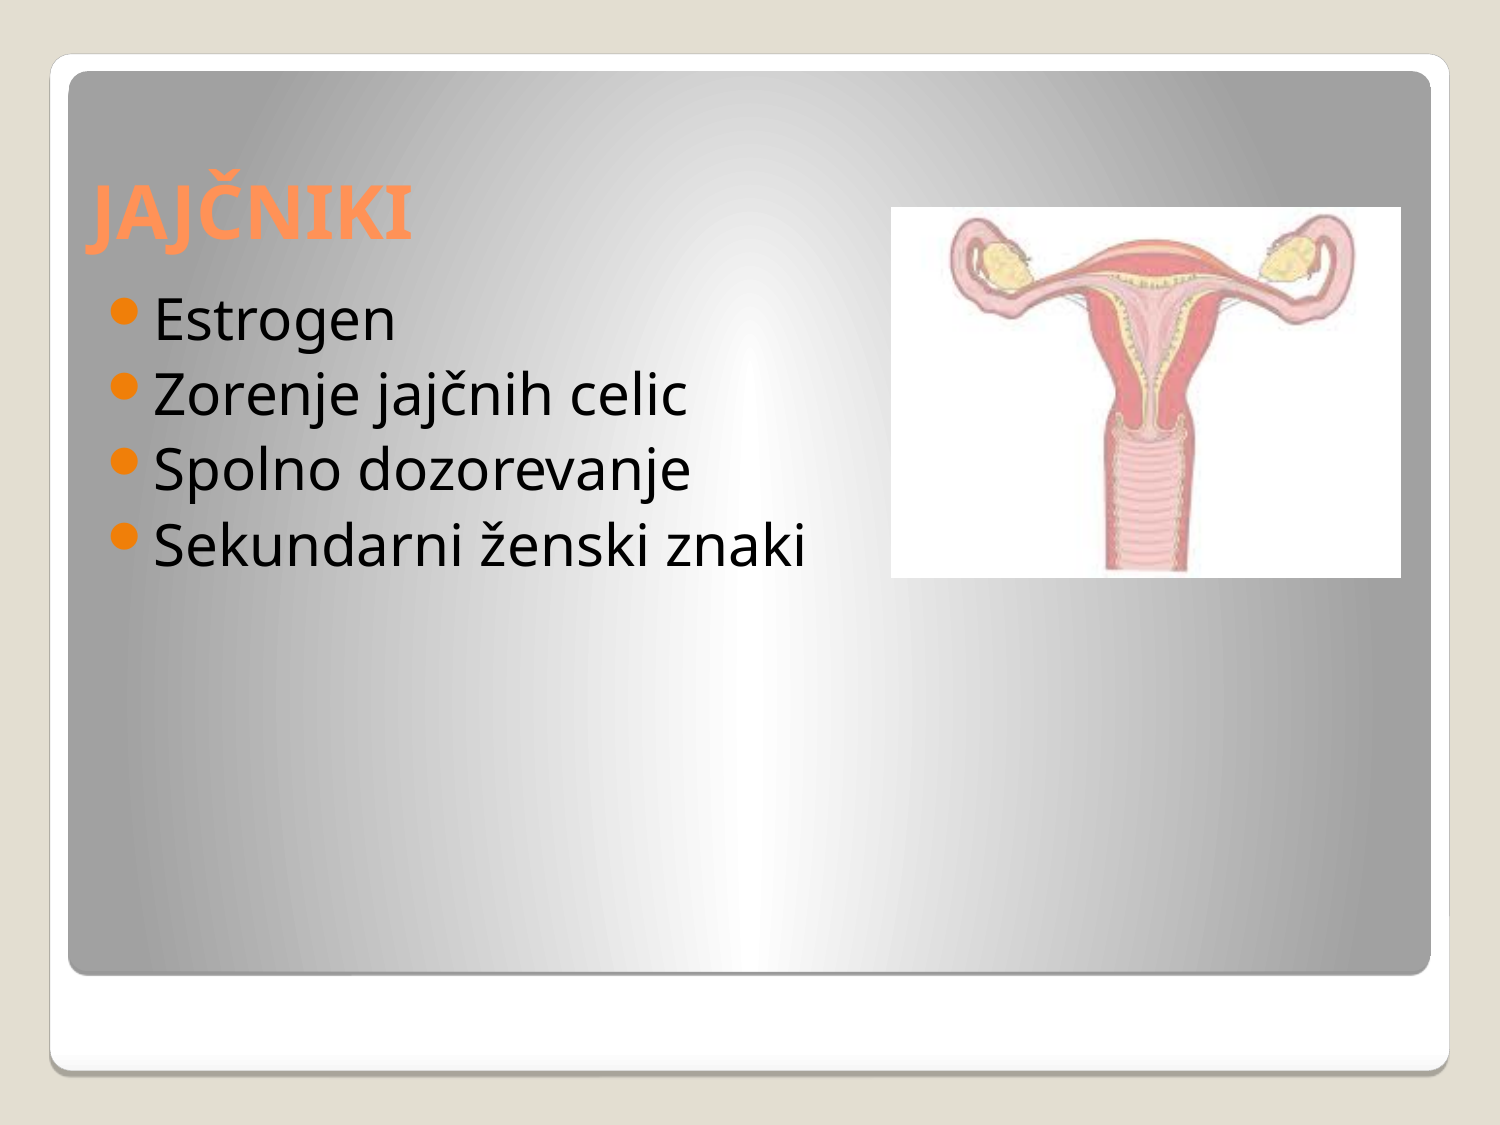

# JAJČNIKI
Estrogen
Zorenje jajčnih celic
Spolno dozorevanje
Sekundarni ženski znaki